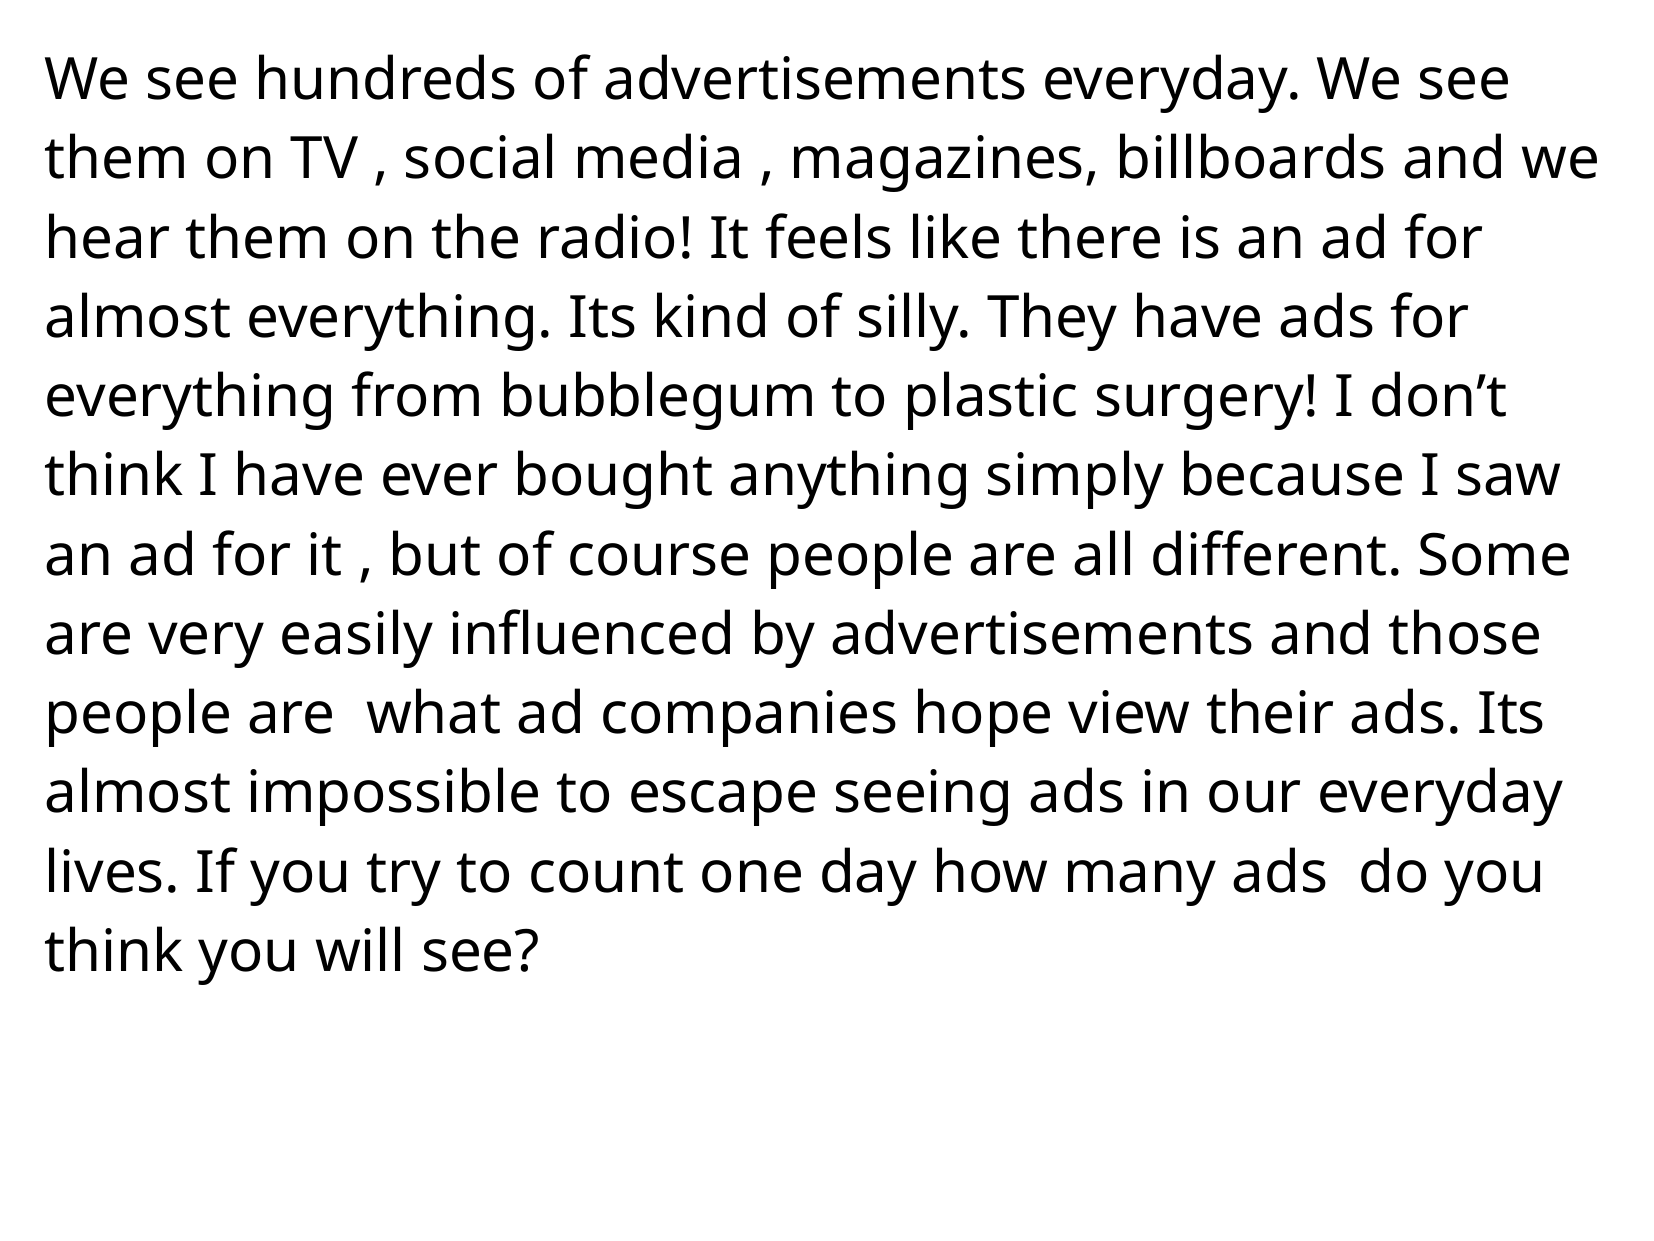

We see hundreds of advertisements everyday. We see them on TV , social media , magazines, billboards and we hear them on the radio! It feels like there is an ad for almost everything. Its kind of silly. They have ads for everything from bubblegum to plastic surgery! I don’t think I have ever bought anything simply because I saw an ad for it , but of course people are all different. Some are very easily influenced by advertisements and those people are what ad companies hope view their ads. Its almost impossible to escape seeing ads in our everyday lives. If you try to count one day how many ads do you think you will see?
3